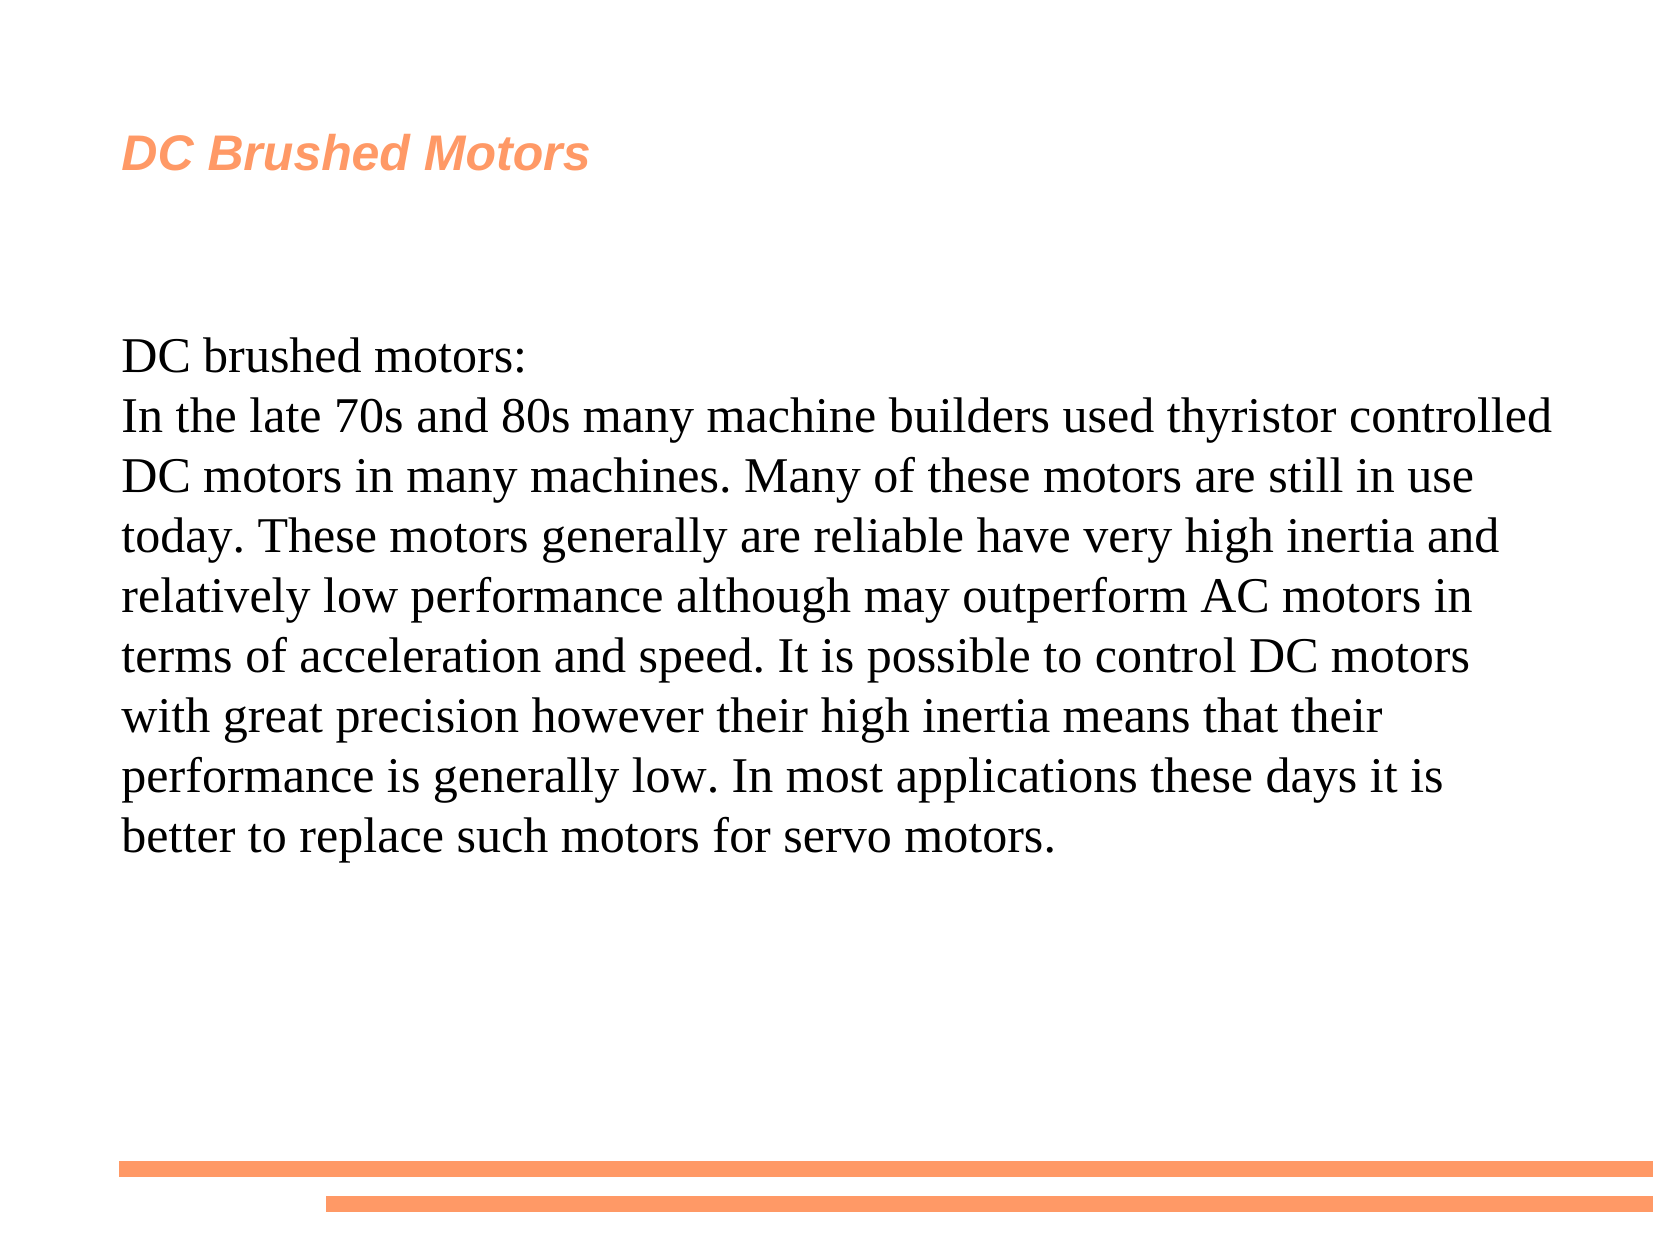

# DC Brushed Motors
DC brushed motors:
In the late 70s and 80s many machine builders used thyristor controlled DC motors in many machines. Many of these motors are still in use today. These motors generally are reliable have very high inertia and relatively low performance although may outperform AC motors in terms of acceleration and speed. It is possible to control DC motors with great precision however their high inertia means that their performance is generally low. In most applications these days it is better to replace such motors for servo motors.